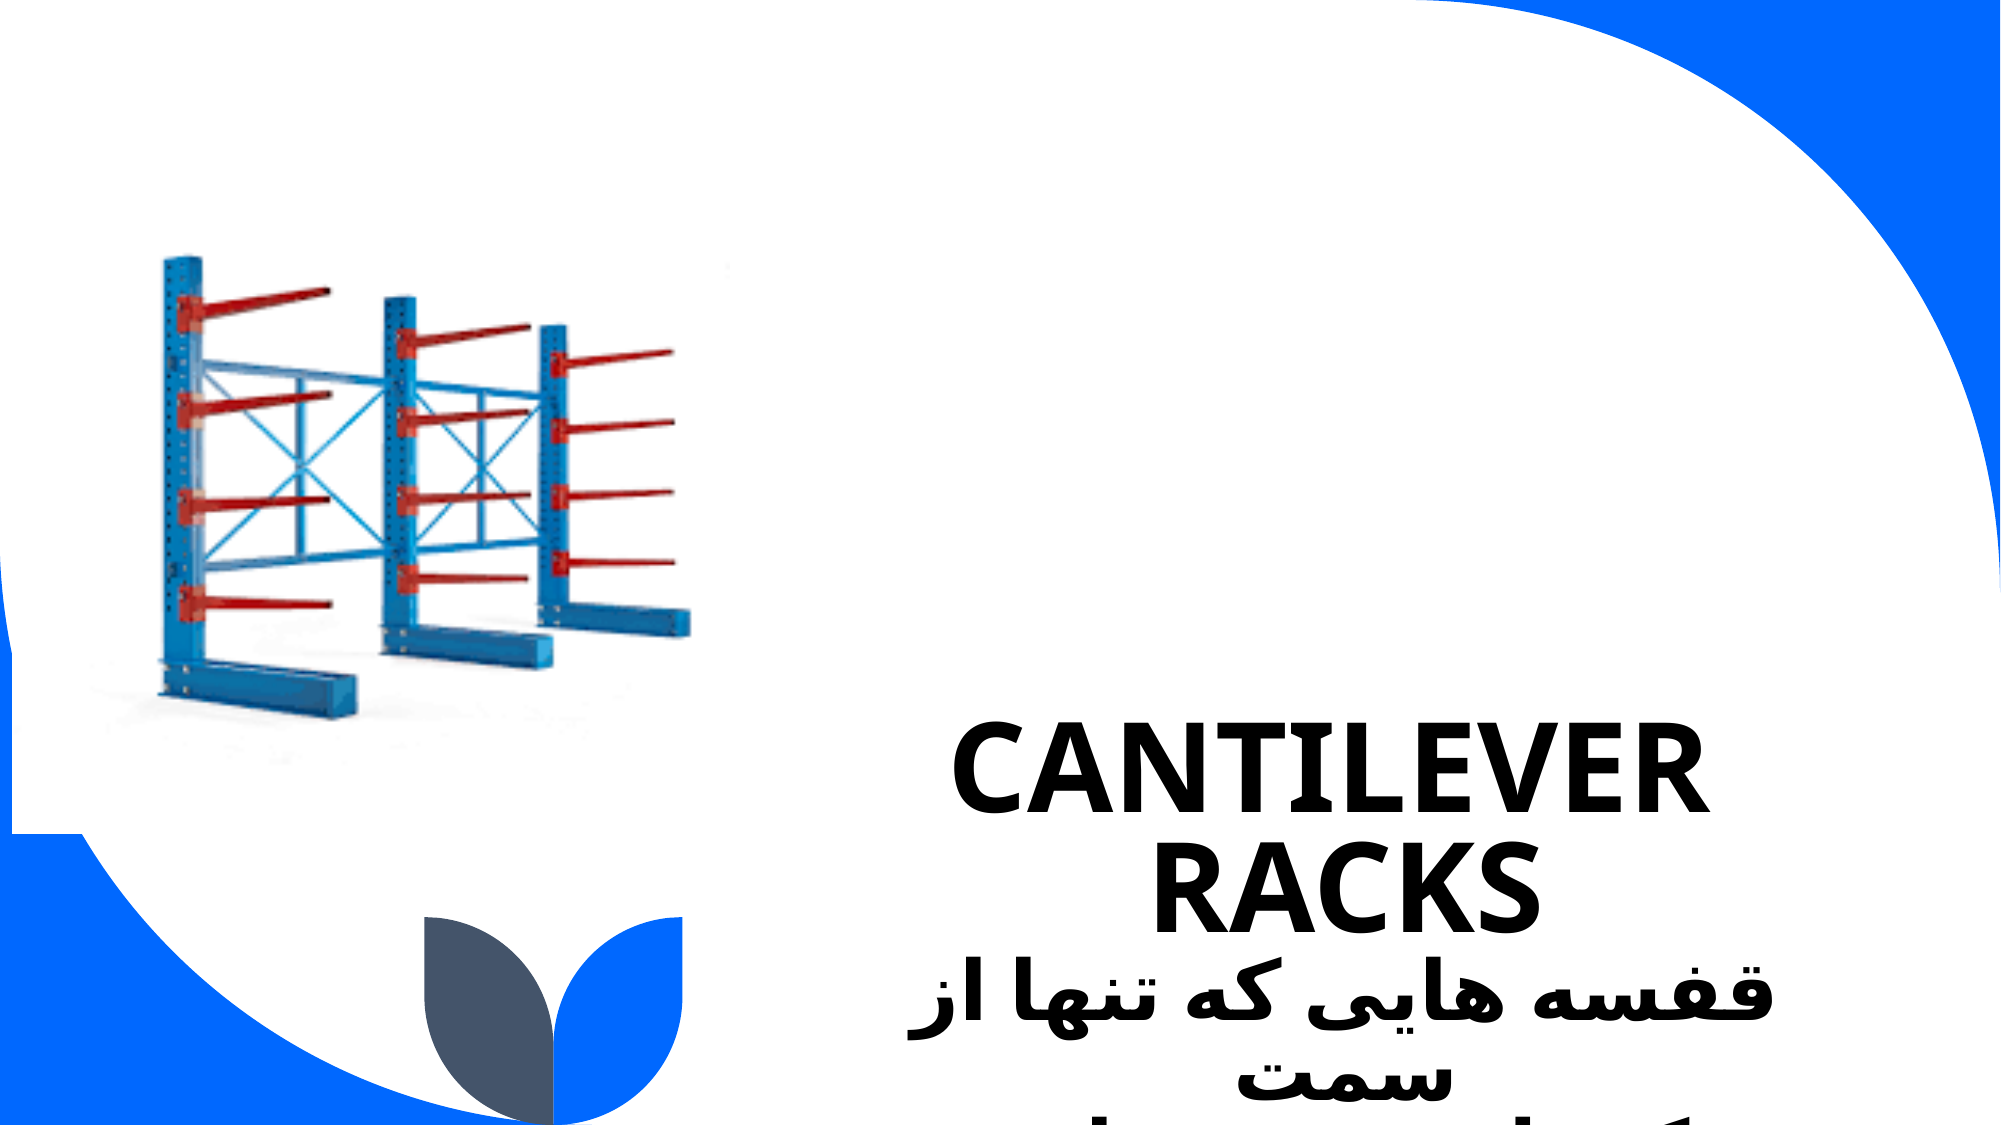

#
CANTILEVER 
RACKS
قفسه هایی که تنها از سمت
یک طرف پشتیبانی میشوند 
بسته اند
 و یک طرف دیگر
برای قرار دادن و برداشتن 
میله های بلند استفاده میشود